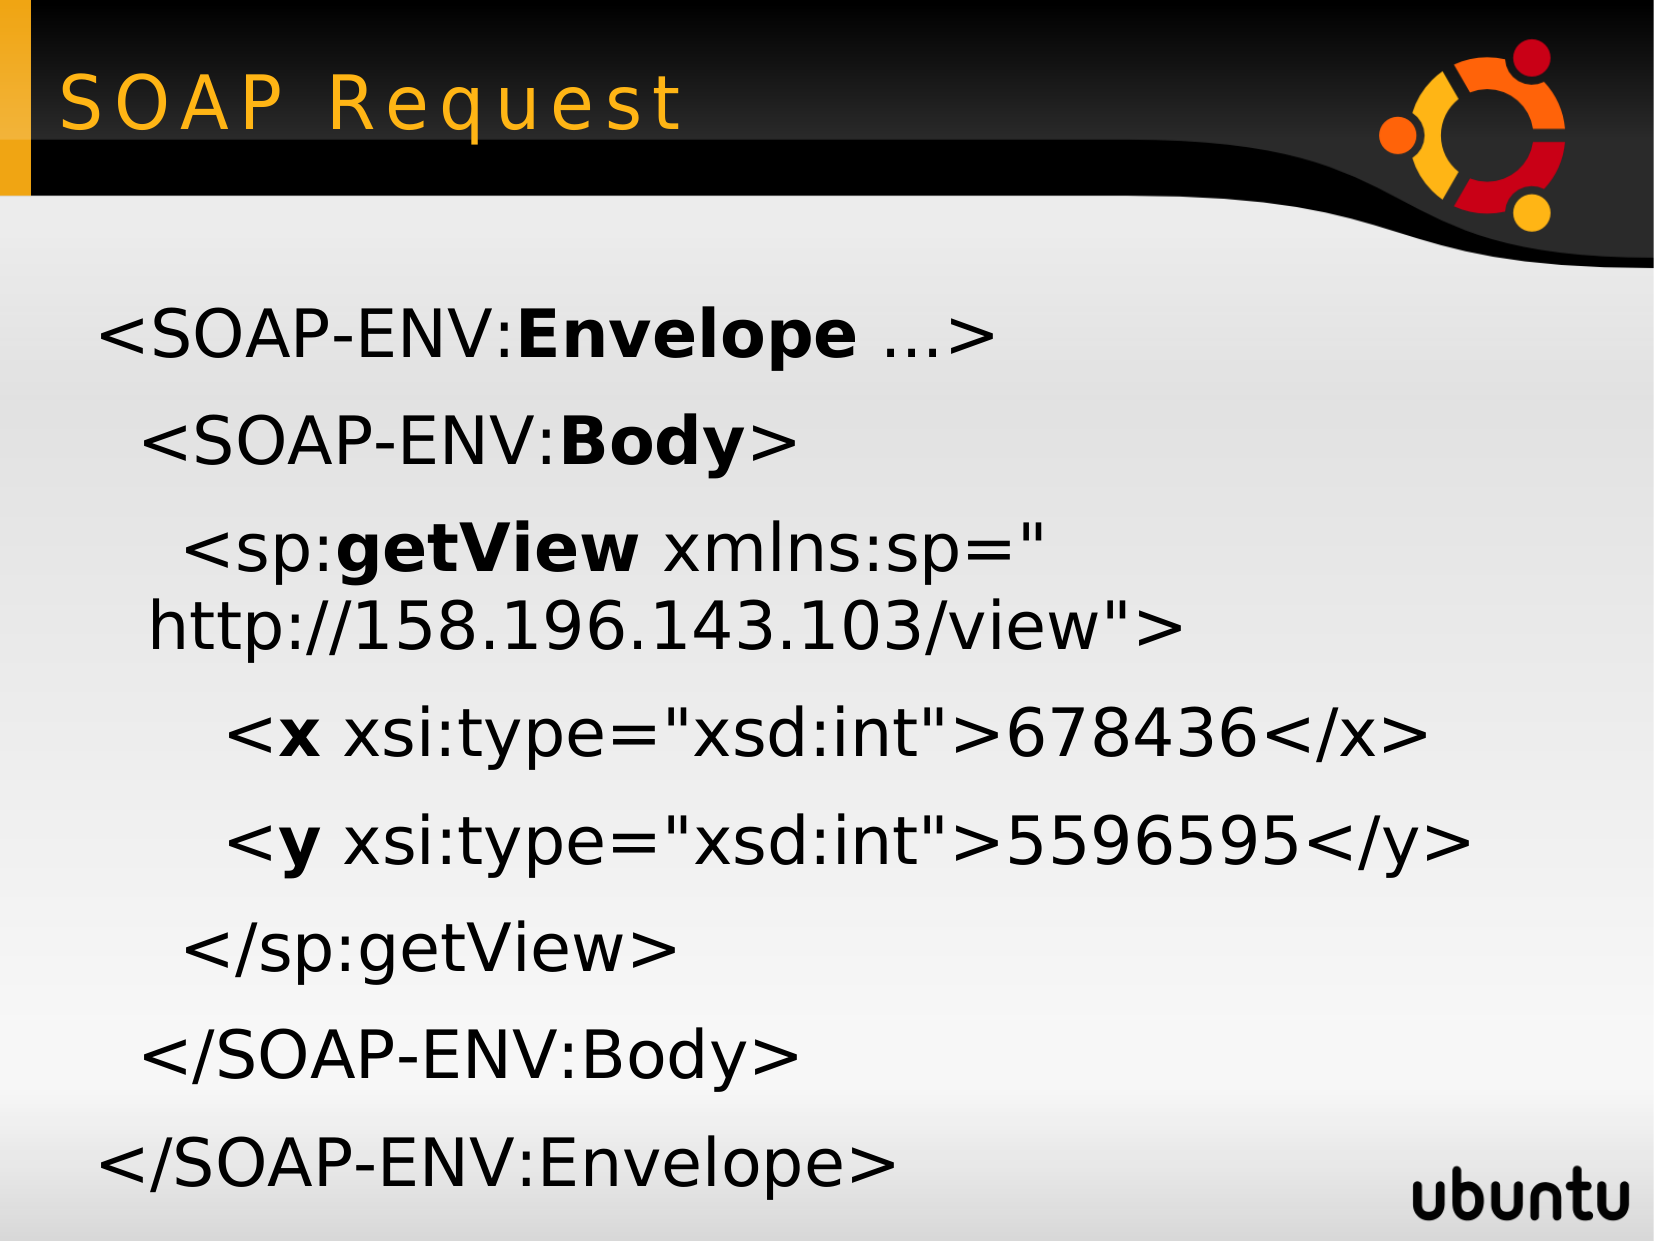

# SOAP Request
<SOAP-ENV:Envelope ...>
 <SOAP-ENV:Body>
 <sp:getView xmlns:sp=" http://158.196.143.103/view">
 <x xsi:type="xsd:int">678436</x>
 <y xsi:type="xsd:int">5596595</y>
 </sp:getView>
 </SOAP-ENV:Body>
</SOAP-ENV:Envelope>